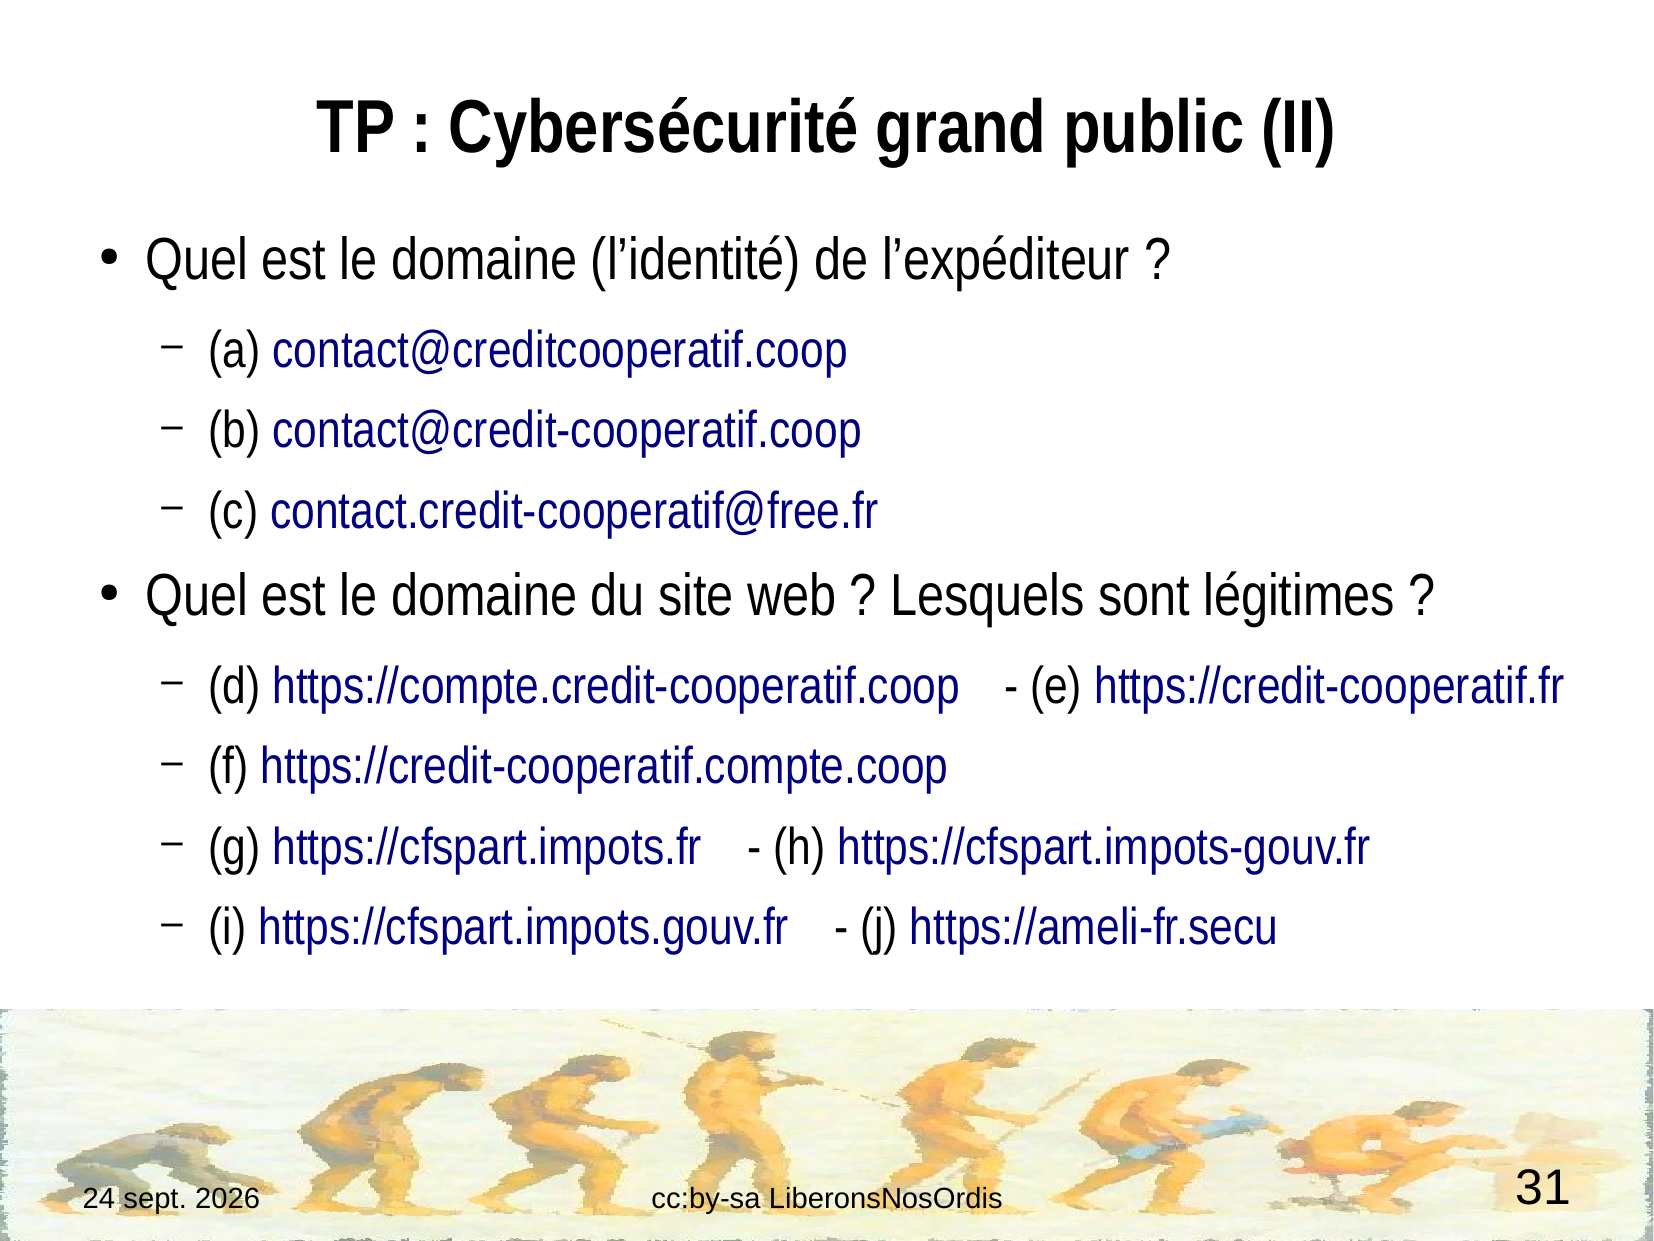

# TP : Cybersécurité grand public (II)
Quel est le domaine (l’identité) de l’expéditeur ?
(a) contact@creditcooperatif.coop
(b) contact@credit-cooperatif.coop
(c) contact.credit-cooperatif@free.fr
Quel est le domaine du site web ? Lesquels sont légitimes ?
(d) https://compte.credit-cooperatif.coop - (e) https://credit-cooperatif.fr
(f) https://credit-cooperatif.compte.coop
(g) https://cfspart.impots.fr - (h) https://cfspart.impots-gouv.fr
(i) https://cfspart.impots.gouv.fr - (j) https://ameli-fr.secu
cc:by-sa LiberonsNosOrdis
31